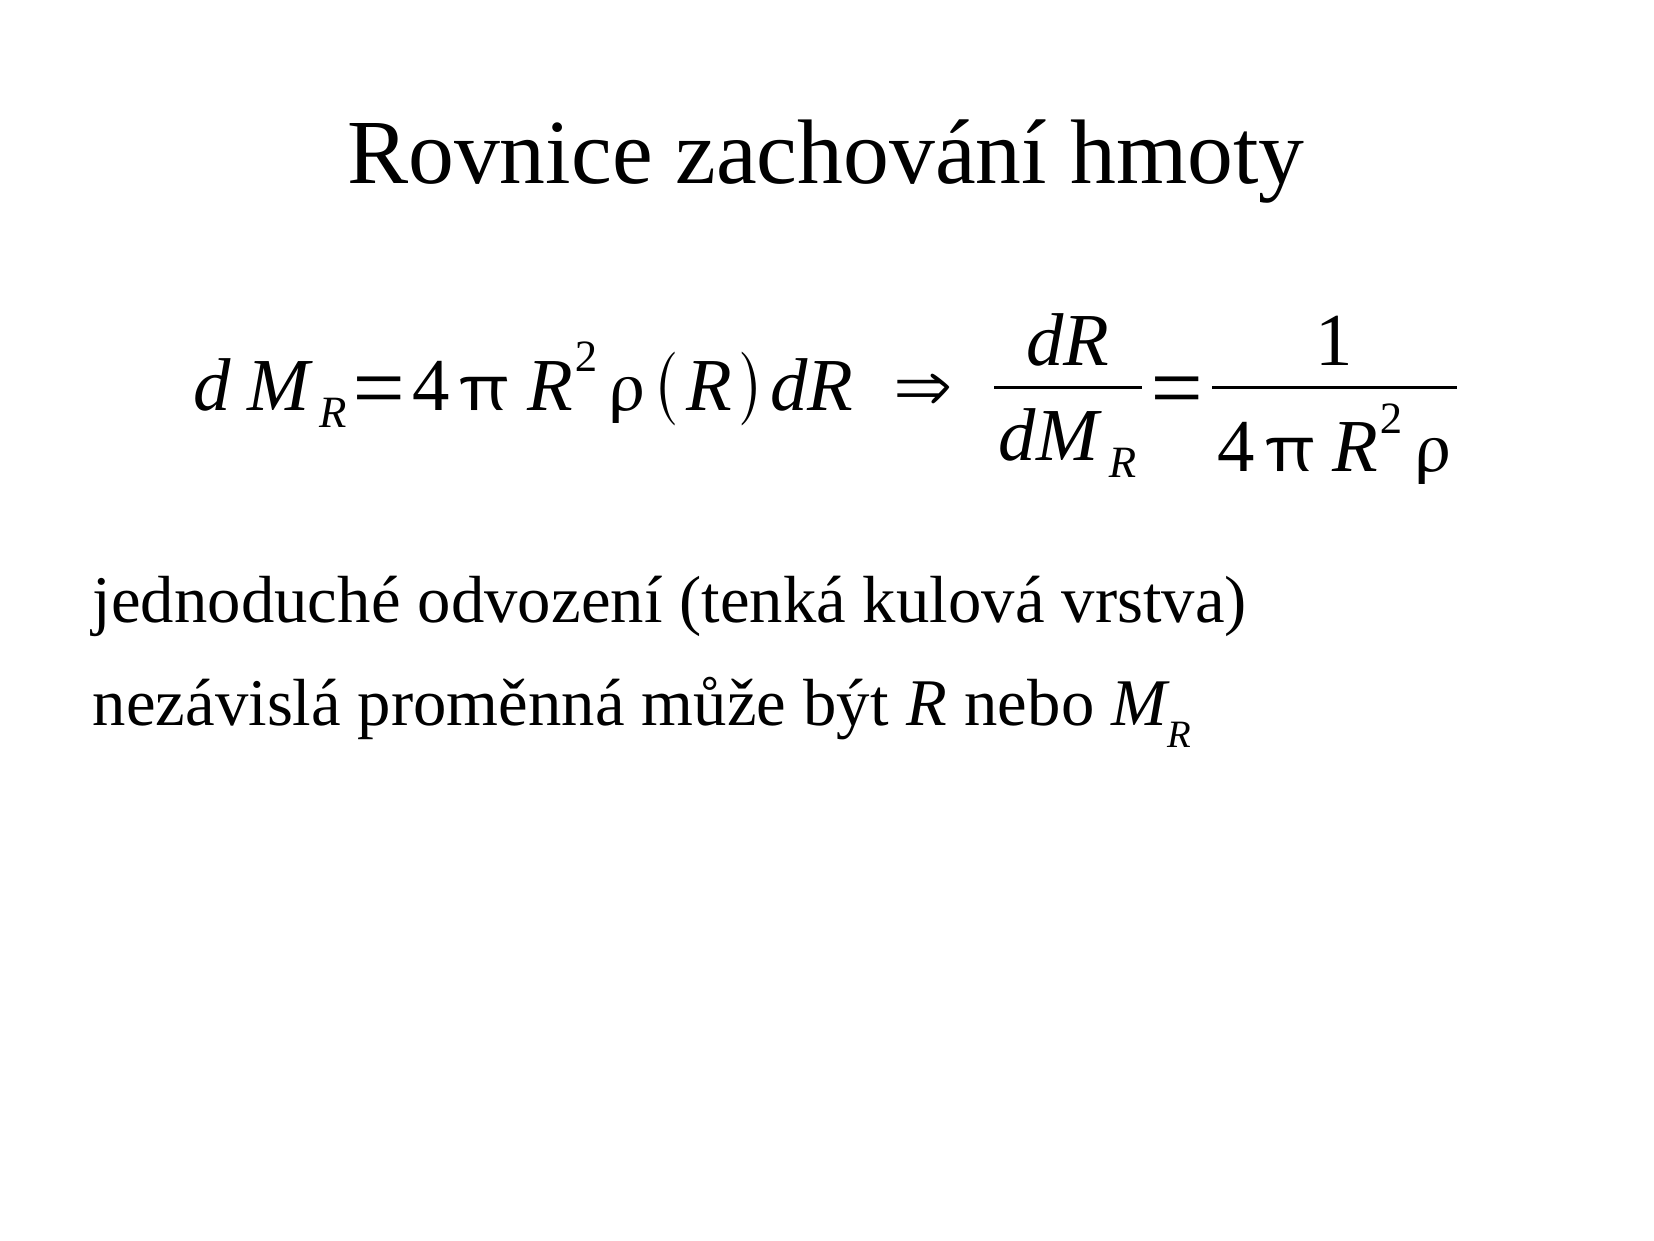

# Rovnice zachování hmoty
jednoduché odvození (tenká kulová vrstva)
nezávislá proměnná může být R nebo MR